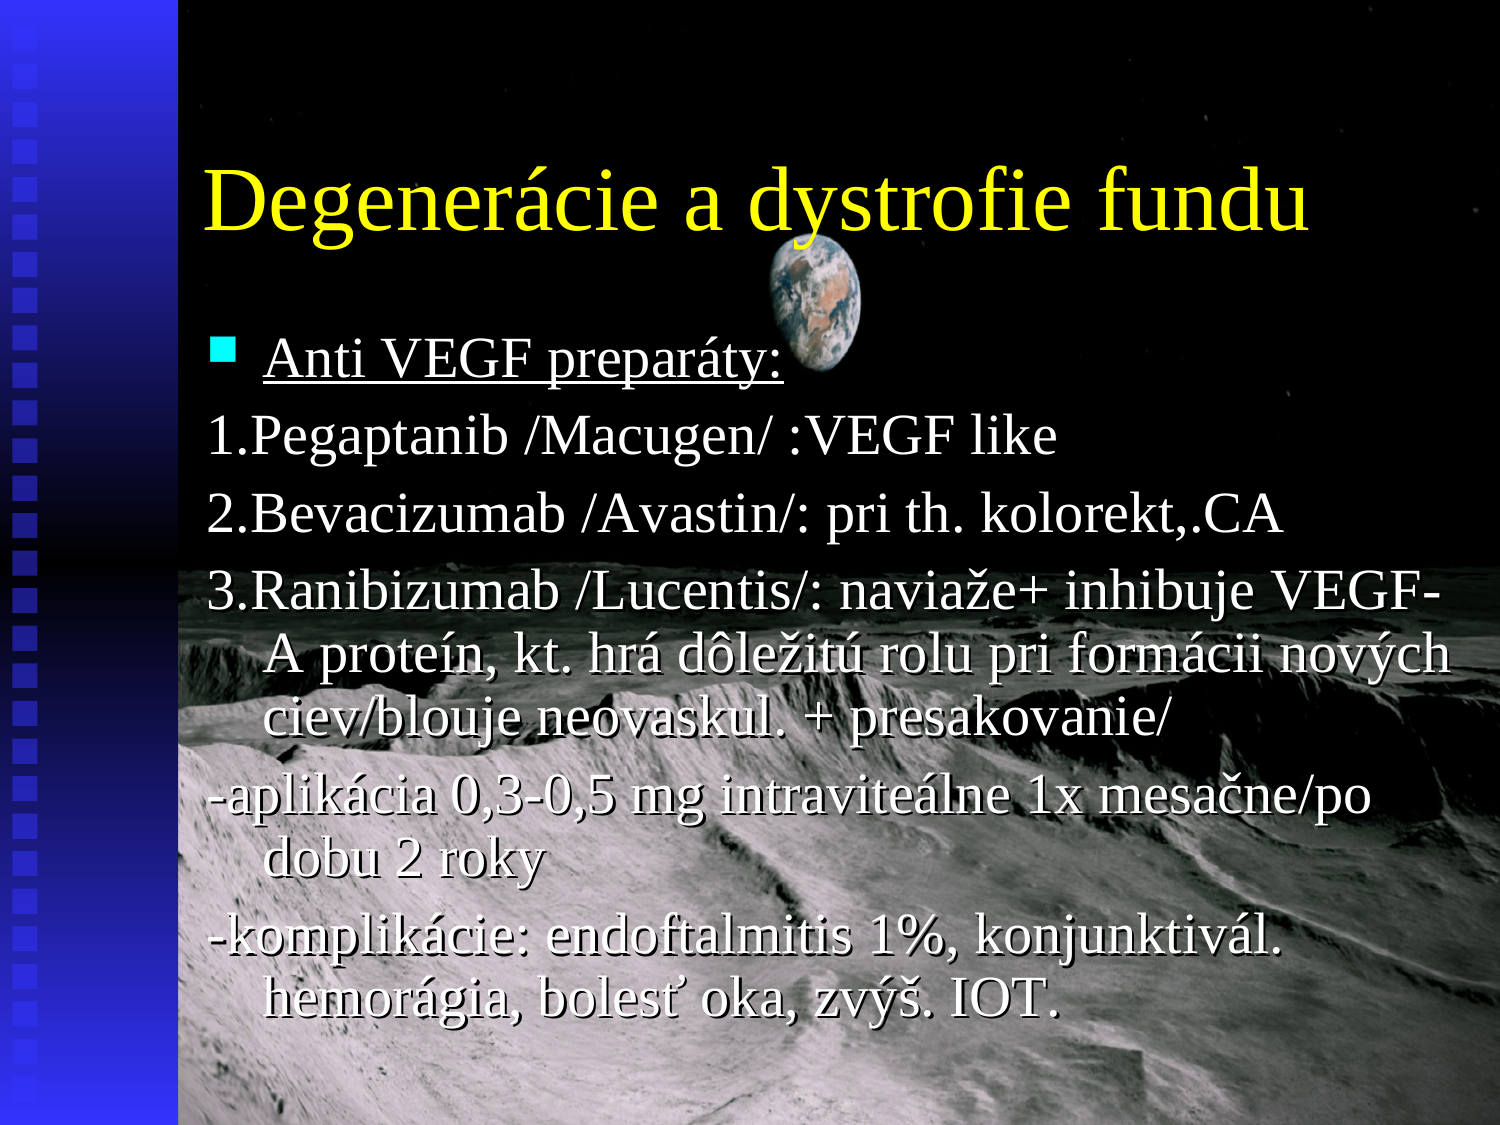

# Degenerácie a dystrofie fundu
Anti VEGF preparáty:
1.Pegaptanib /Macugen/ :VEGF like
2.Bevacizumab /Avastin/: pri th. kolorekt,.CA
3.Ranibizumab /Lucentis/: naviaže+ inhibuje VEGF-A proteín, kt. hrá dôležitú rolu pri formácii nových ciev/blouje neovaskul. + presakovanie/
-aplikácia 0,3-0,5 mg intraviteálne 1x mesačne/po dobu 2 roky
-komplikácie: endoftalmitis 1%, konjunktivál. hemorágia, bolesť oka, zvýš. IOT.